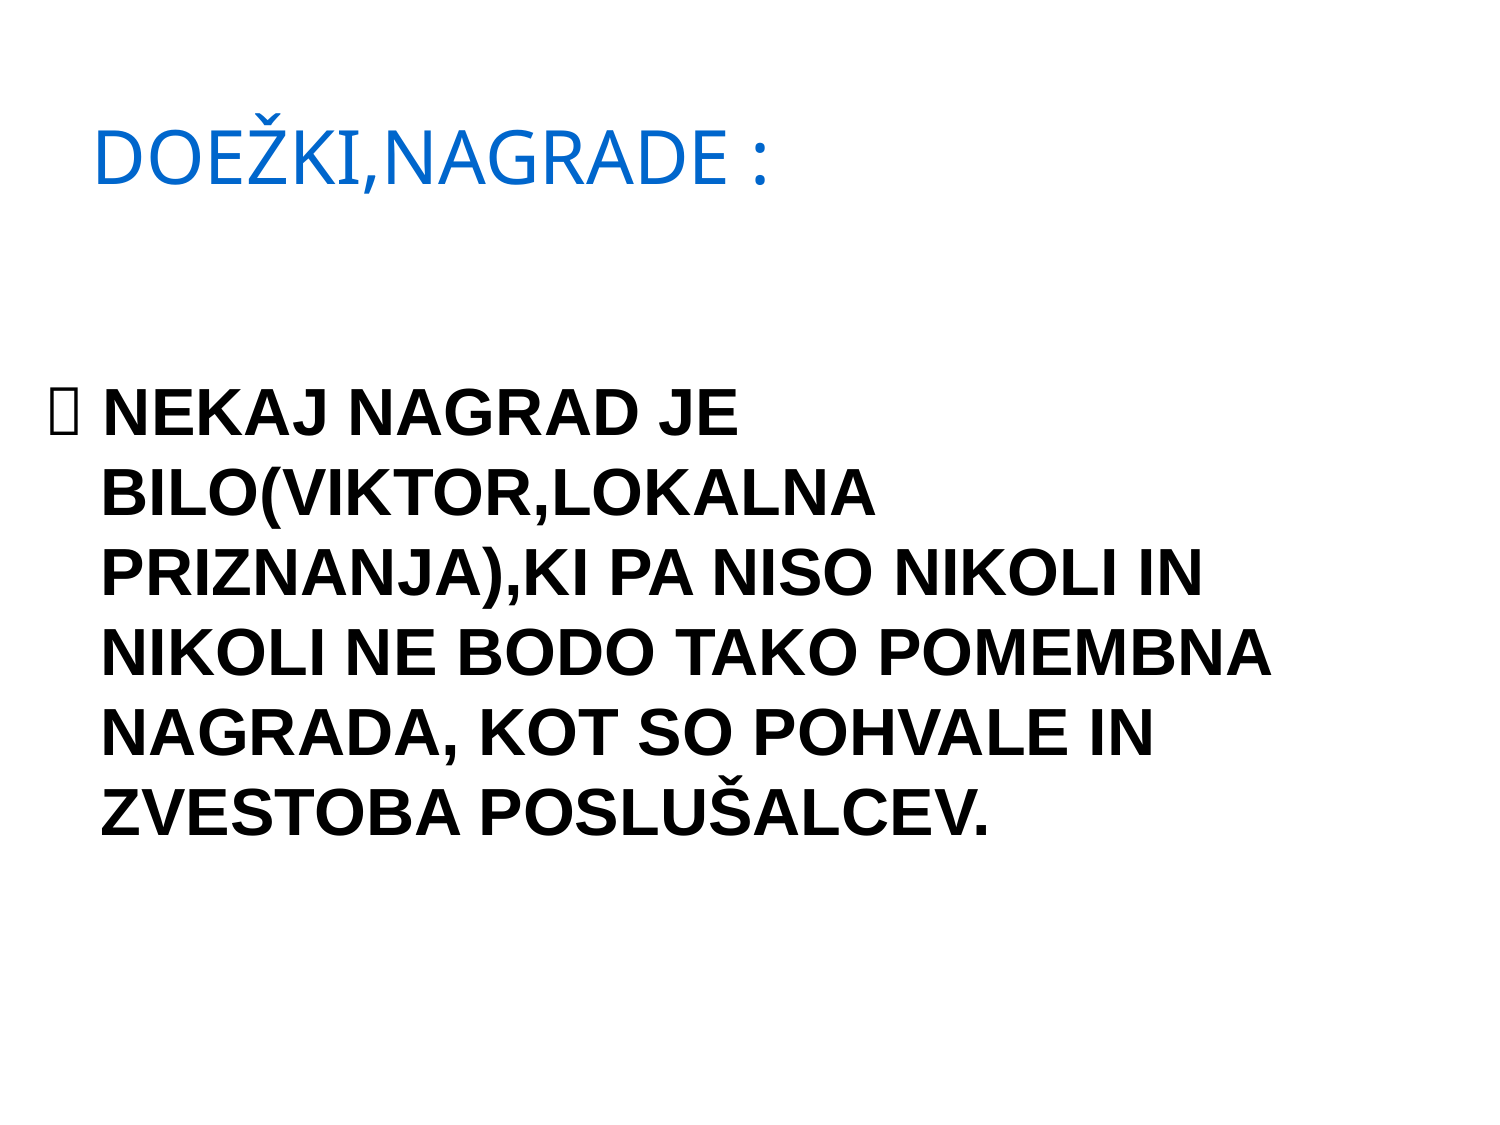

#
DOEŽKI,NAGRADE :
 NEKAJ NAGRAD JE BILO(VIKTOR,LOKALNA PRIZNANJA),KI PA NISO NIKOLI IN NIKOLI NE BODO TAKO POMEMBNA NAGRADA, KOT SO POHVALE IN ZVESTOBA POSLUŠALCEV.